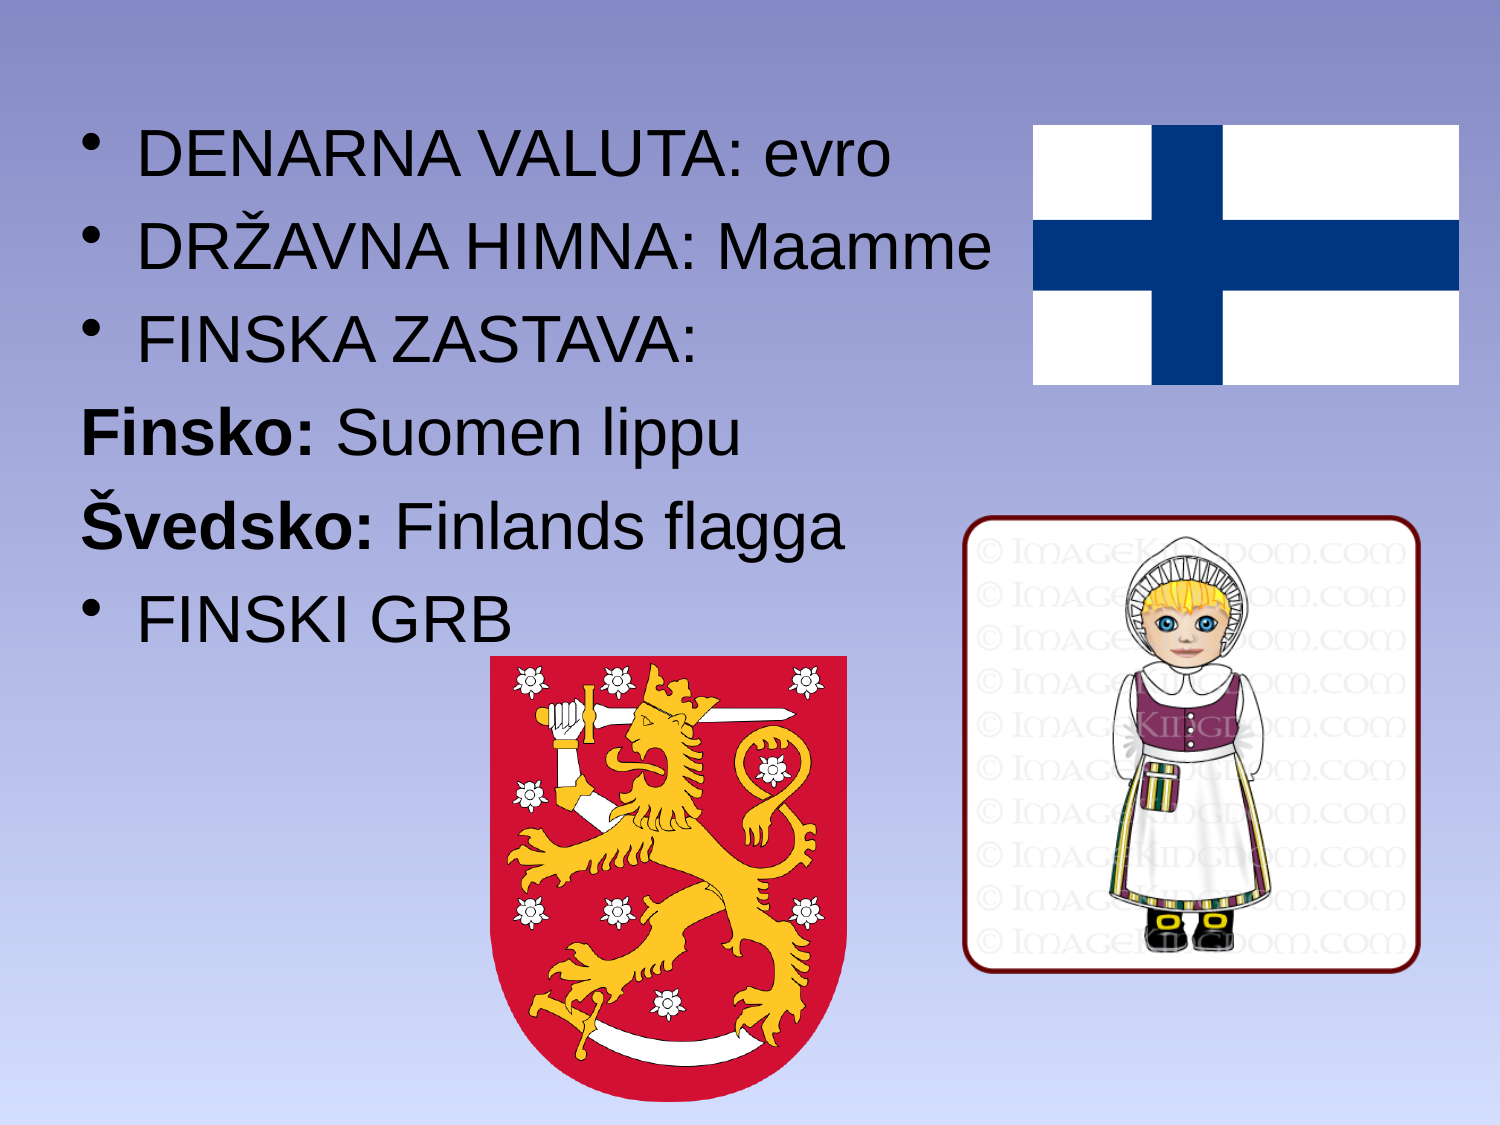

#
DENARNA VALUTA: evro
DRŽAVNA HIMNA: Maamme
FINSKA ZASTAVA:
Finsko: Suomen lippu
Švedsko: Finlands flagga
FINSKI GRB